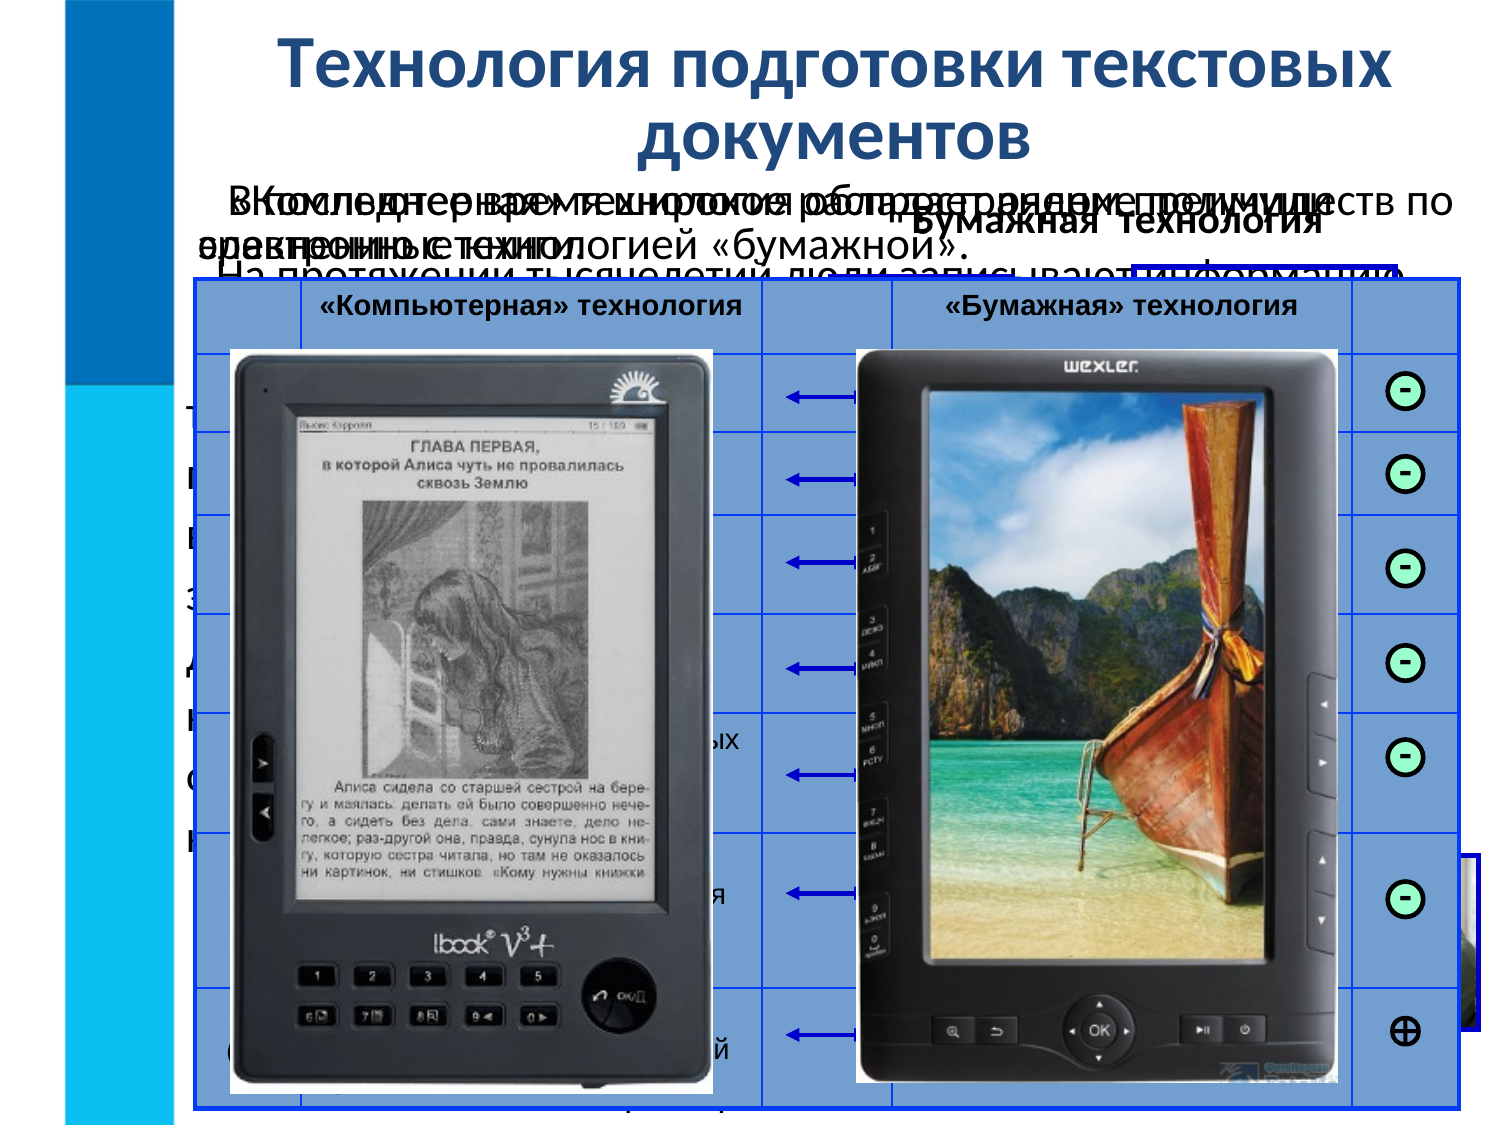

Технология подготовки текстовых документов
«Компьютерная» технология обладает рядом преимуществ по сравнению с технологией «бумажной».
В последнее время широкое распространение получили электронные книги.
Бумажная технология
На протяжении тысячелетий люди записывают информацию.
Появление компьютеров коренным образом изменило технологию письма. С помощью специальных компьютерных программ можно создать любой текст, при необходимости внести в него изменения, не переписывая текст заново, записать текст в долговременную память компьютера для длительного хранения, отпечатать на принтере какое угодно количество копий текста без его повторного ввода или отправить текст с помощью электронной почты на другие компьютеры.
Ручная
запись текста
на бумаге
| | «Компьютерная» технология | | «Бумажная» технология | |
| --- | --- | --- | --- | --- |
|  | удобство редактирования | | трудности внесения изменений | |
|  | лёгкость копирования | | затраты на тиражирование | |
|  | лёгкость передачи на расстояние по сетям | | трудности передачи на расстояние | |
|  | компактность хранения | | потребность в дополнительной площади для хранения | |
|  | Простота очистки электронных носителей от ненужной информации | | трудоёмкость уничтожения и переработки бумажных носителей | |
|  | экономия за счет многократного использования недорогих электронных носителей | | расходование древесины на производство бумаги | |
| | обязательное наличие дорогостоящей компьютерной техники | | минимальные материальные затраты на авторучку и бумагу |  |
-
Печать
на пишущей
машинке
-
Тексты
на
бумаге
-
-
Компьютерная технология
-
Файлы
-
-
Печать
на принтере